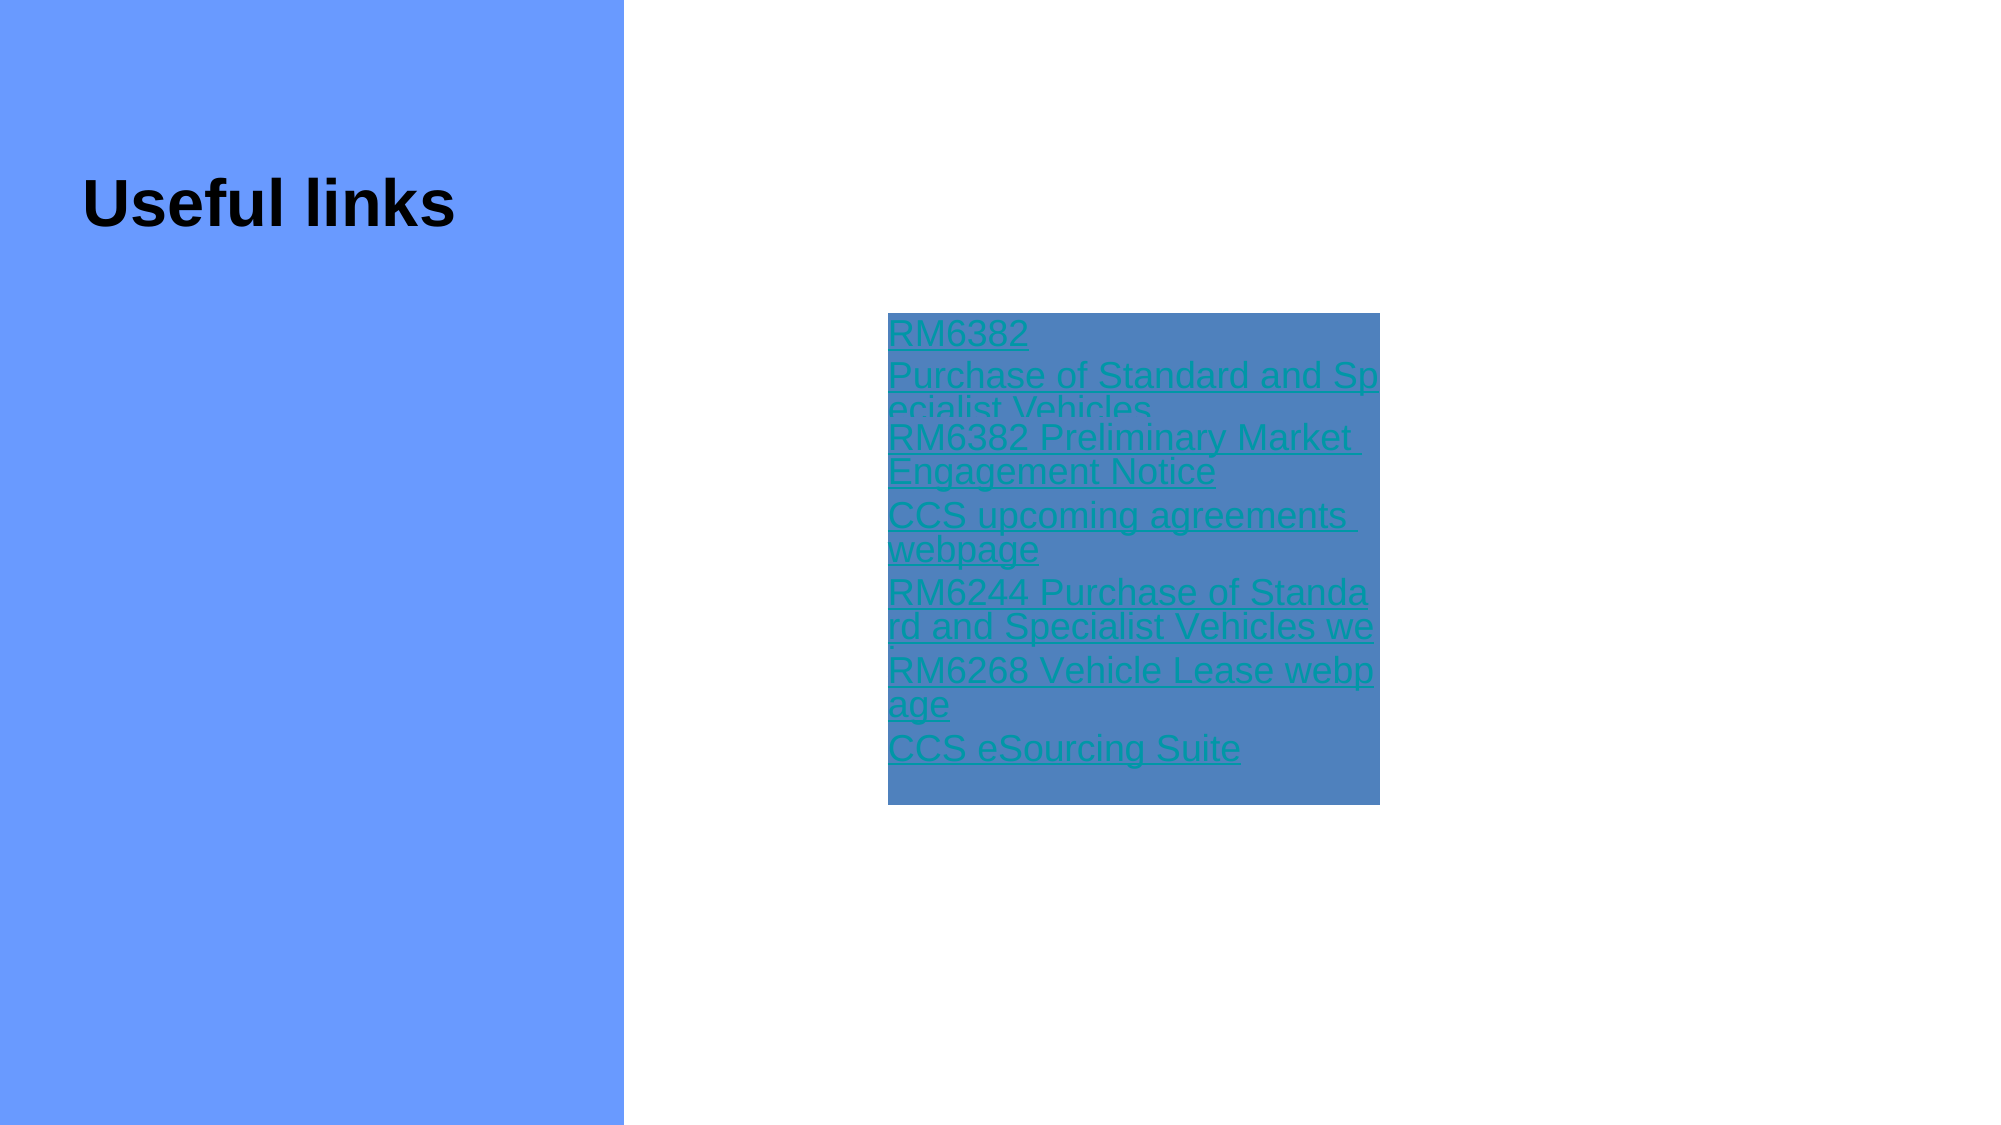

#
Useful links
| RM6382Purchase of Standard and Specialist Vehicles |
| --- |
| RM6382 Preliminary Market Engagement Notice |
| CCS upcoming agreements webpage |
| RM6244 Purchase of Standard and Specialist Vehicles webpage |
| RM6268 Vehicle Lease webpage |
| CCS eSourcing Suite |